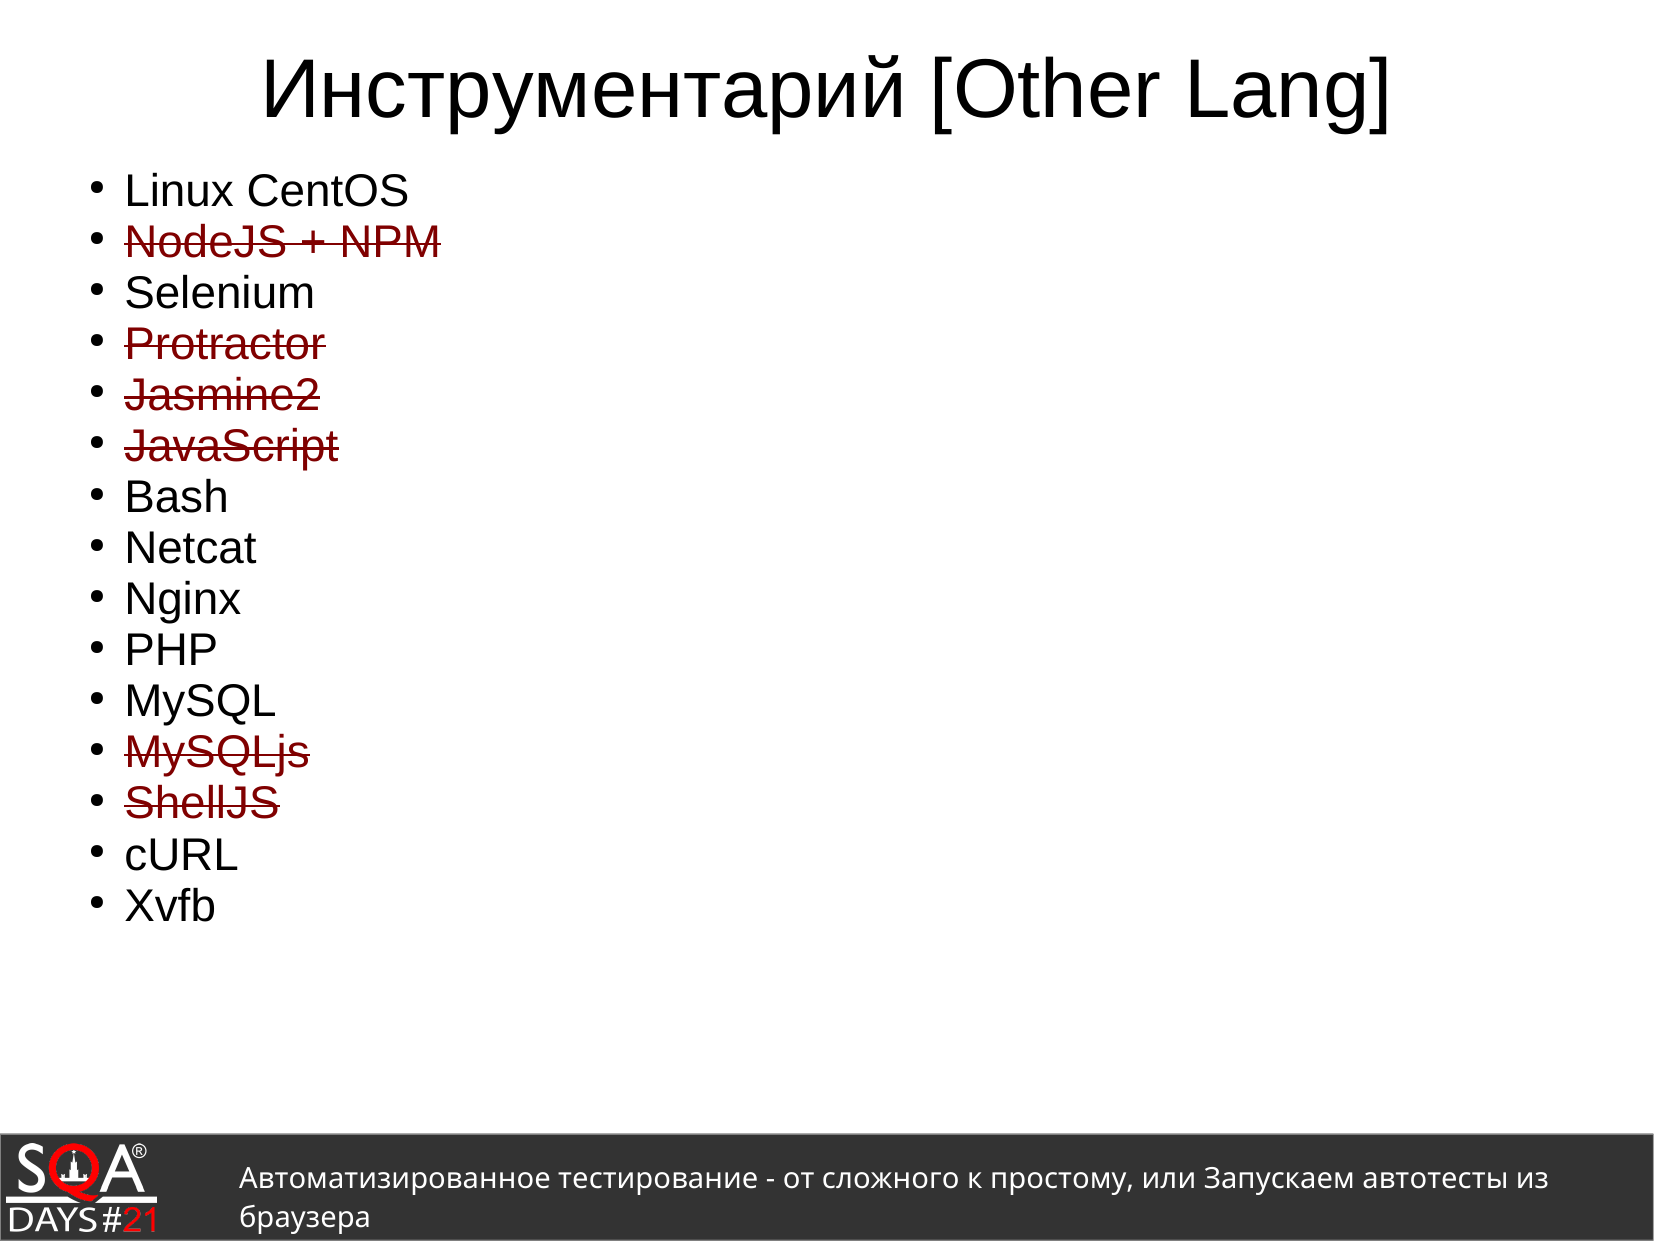

Инструментарий [Other Lang]
Linux CentOS
NodeJS + NPM
Selenium
Protractor
Jasmine2
JavaScript
Bash
Netcat
Nginx
PHP
MySQL
MySQLjs
ShellJS
cURL
Xvfb
Автоматизированное тестирование - от сложного к простому, или Запускаем автотесты из браузера